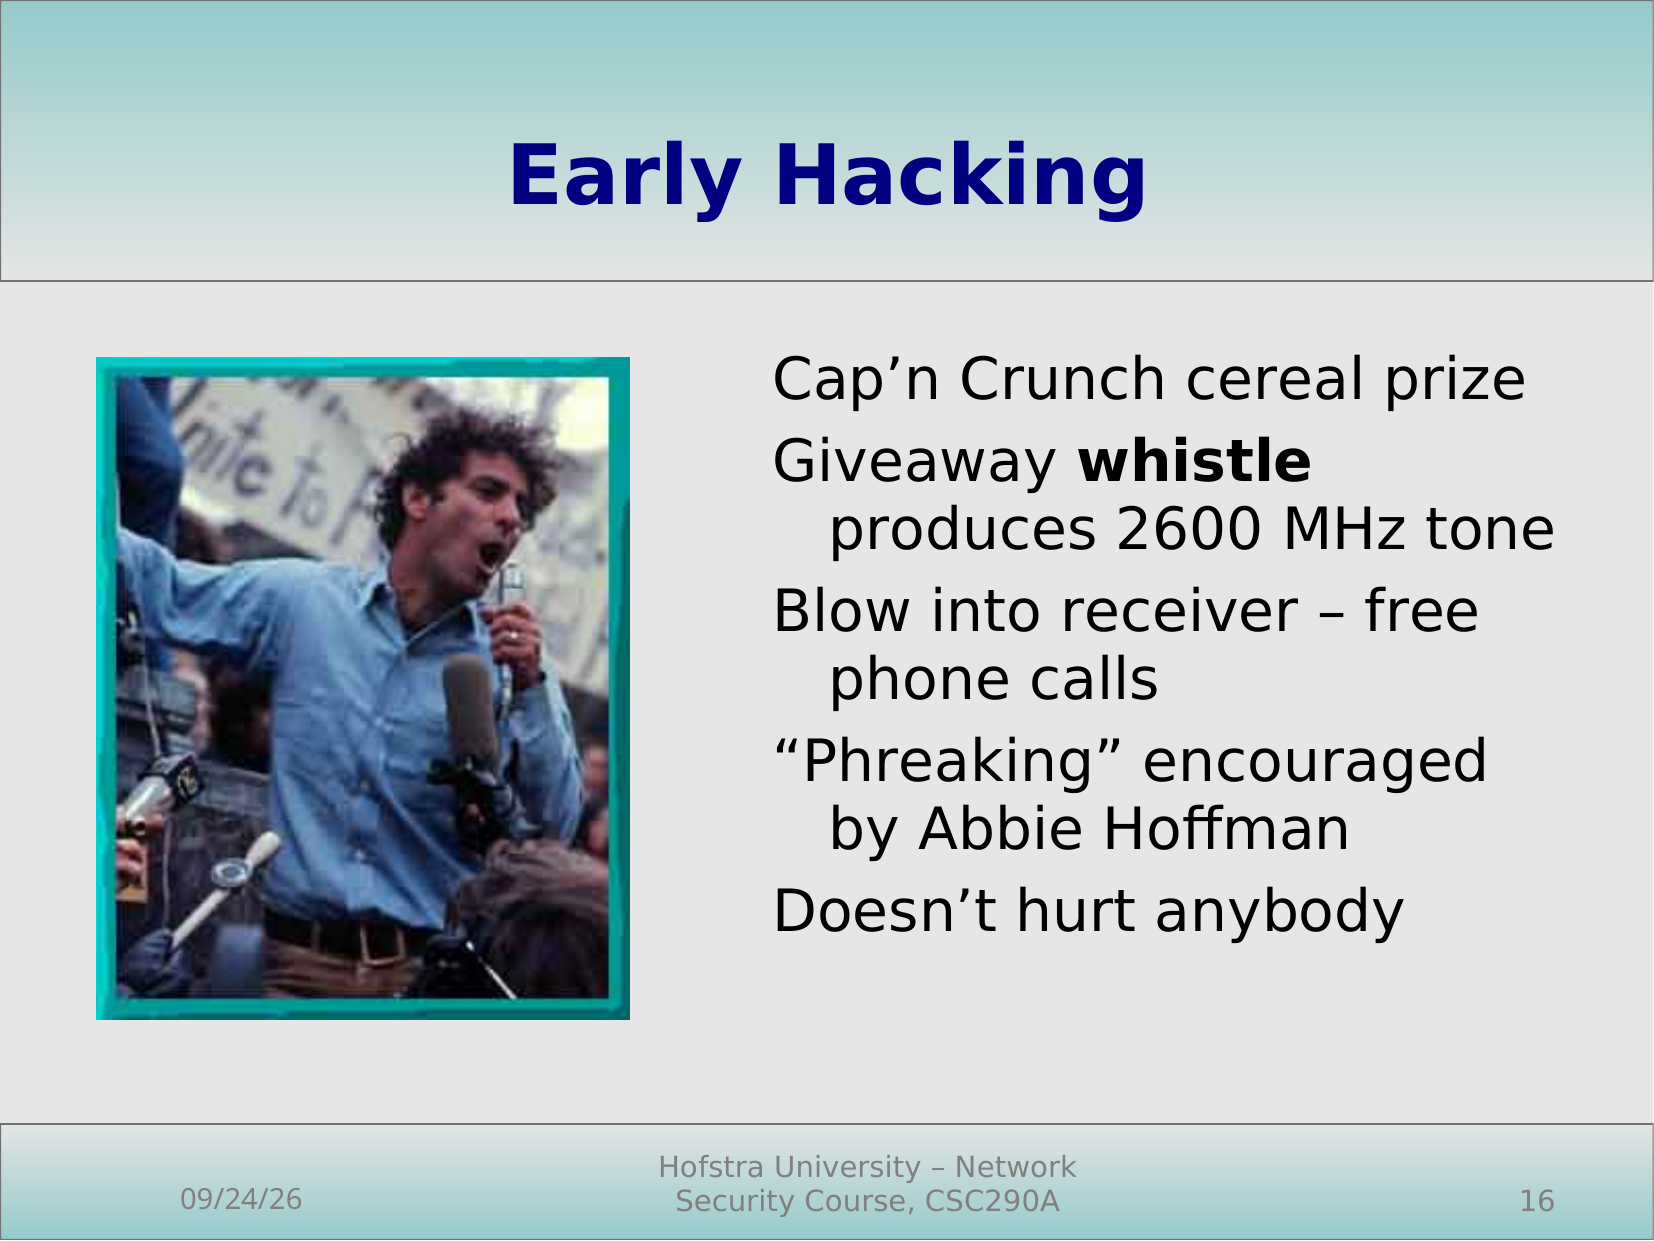

# Early Hacking
Cap’n Crunch cereal prize
Giveaway whistle produces 2600 MHz tone
Blow into receiver – free phone calls
“Phreaking” encouraged by Abbie Hoffman
Doesn’t hurt anybody
16